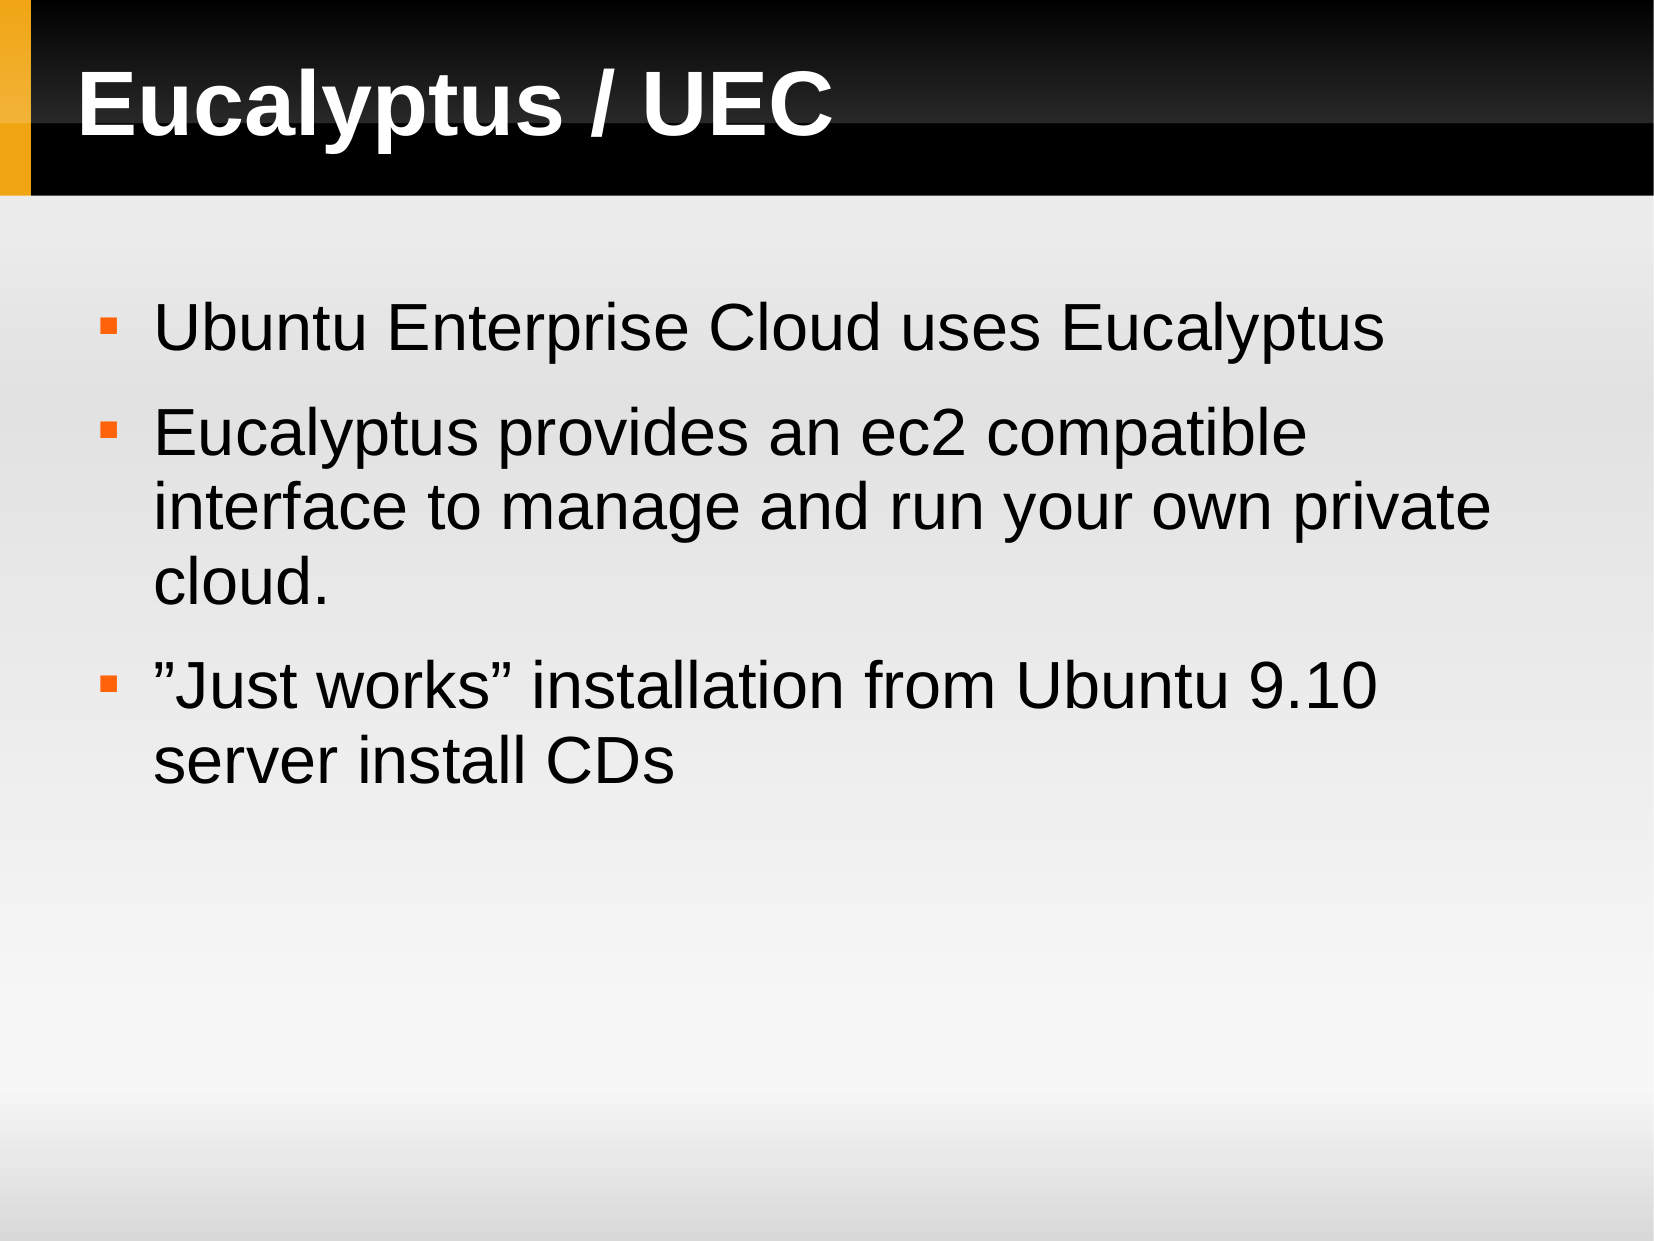

# Eucalyptus / UEC
Ubuntu Enterprise Cloud uses Eucalyptus
Eucalyptus provides an ec2 compatible interface to manage and run your own private cloud.
”Just works” installation from Ubuntu 9.10 server install CDs